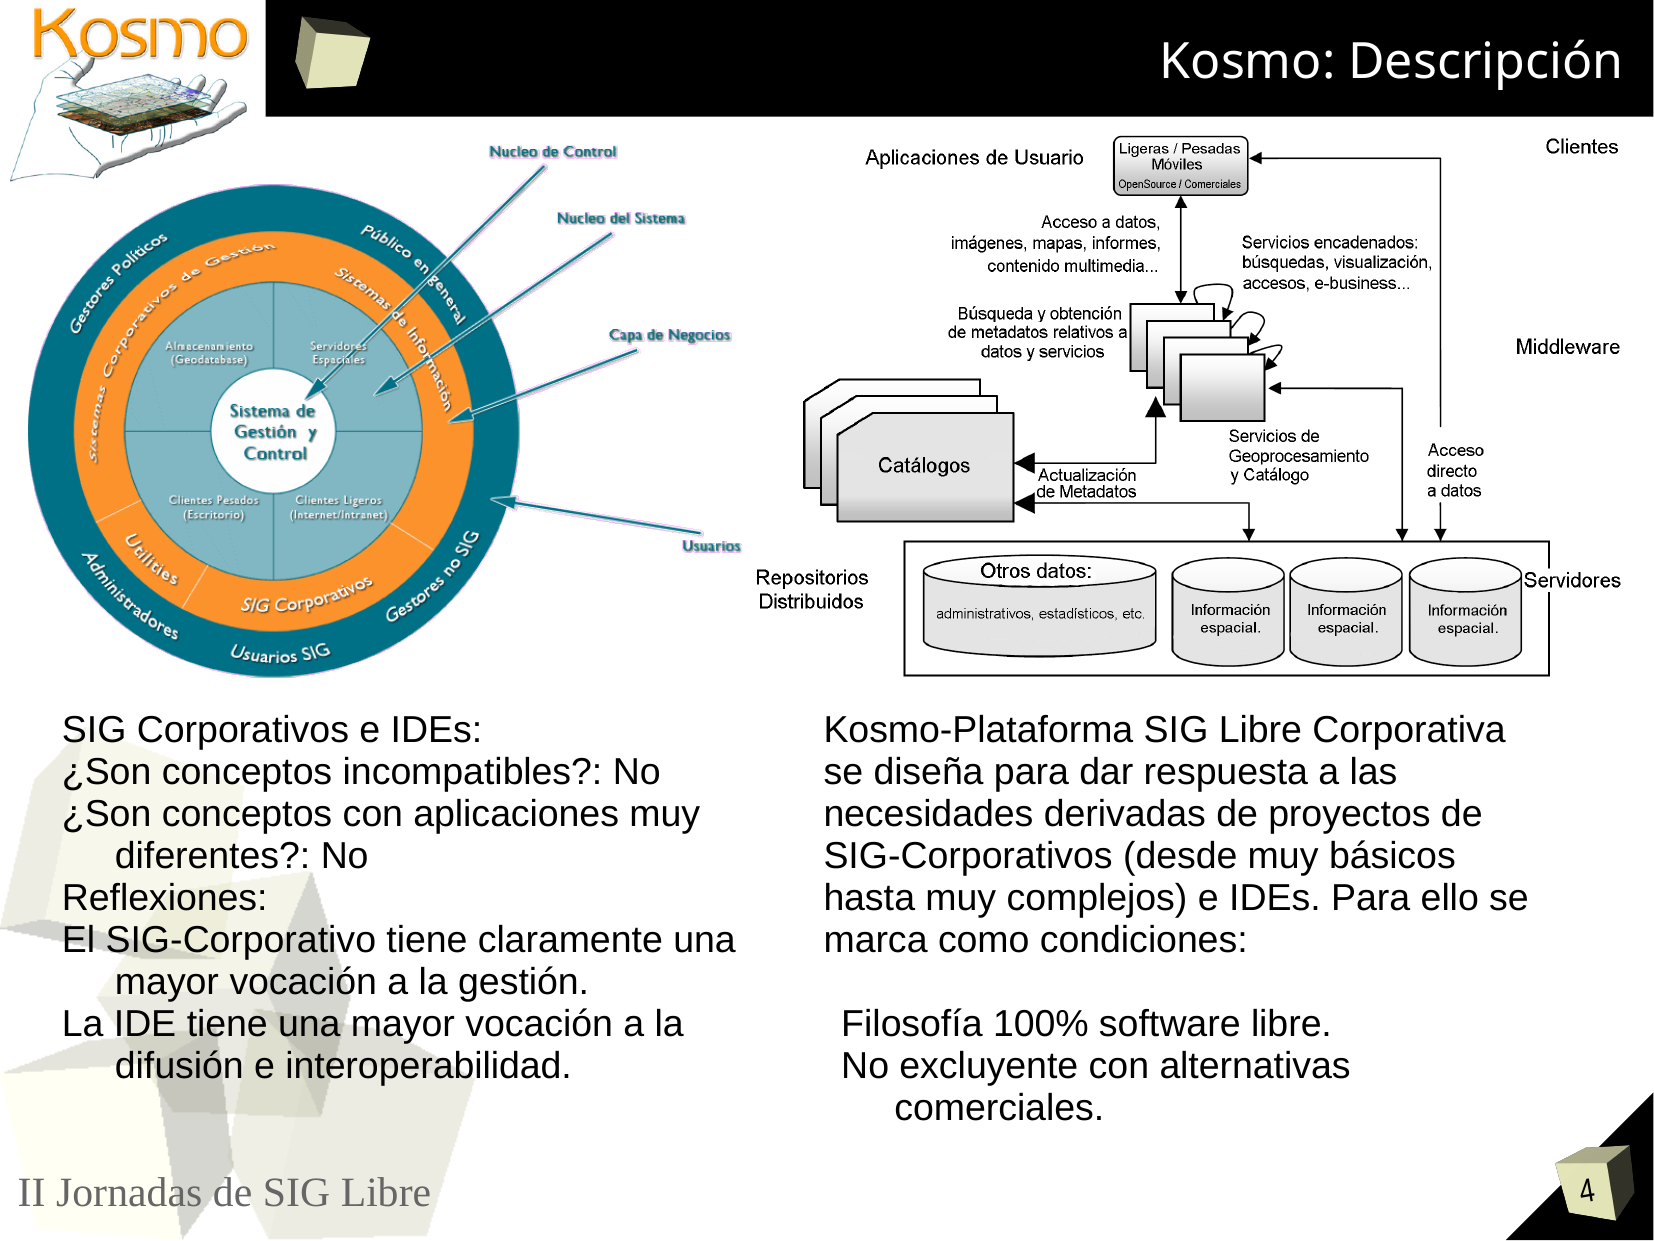

# Kosmo: Descripción
SIG Corporativos e IDEs:
¿Son conceptos incompatibles?: No
¿Son conceptos con aplicaciones muy diferentes?: No
Reflexiones:
El SIG-Corporativo tiene claramente una mayor vocación a la gestión.
La IDE tiene una mayor vocación a la difusión e interoperabilidad.
Kosmo-Plataforma SIG Libre Corporativa se diseña para dar respuesta a las necesidades derivadas de proyectos de SIG-Corporativos (desde muy básicos hasta muy complejos) e IDEs. Para ello se marca como condiciones:
Filosofía 100% software libre.
No excluyente con alternativas comerciales.